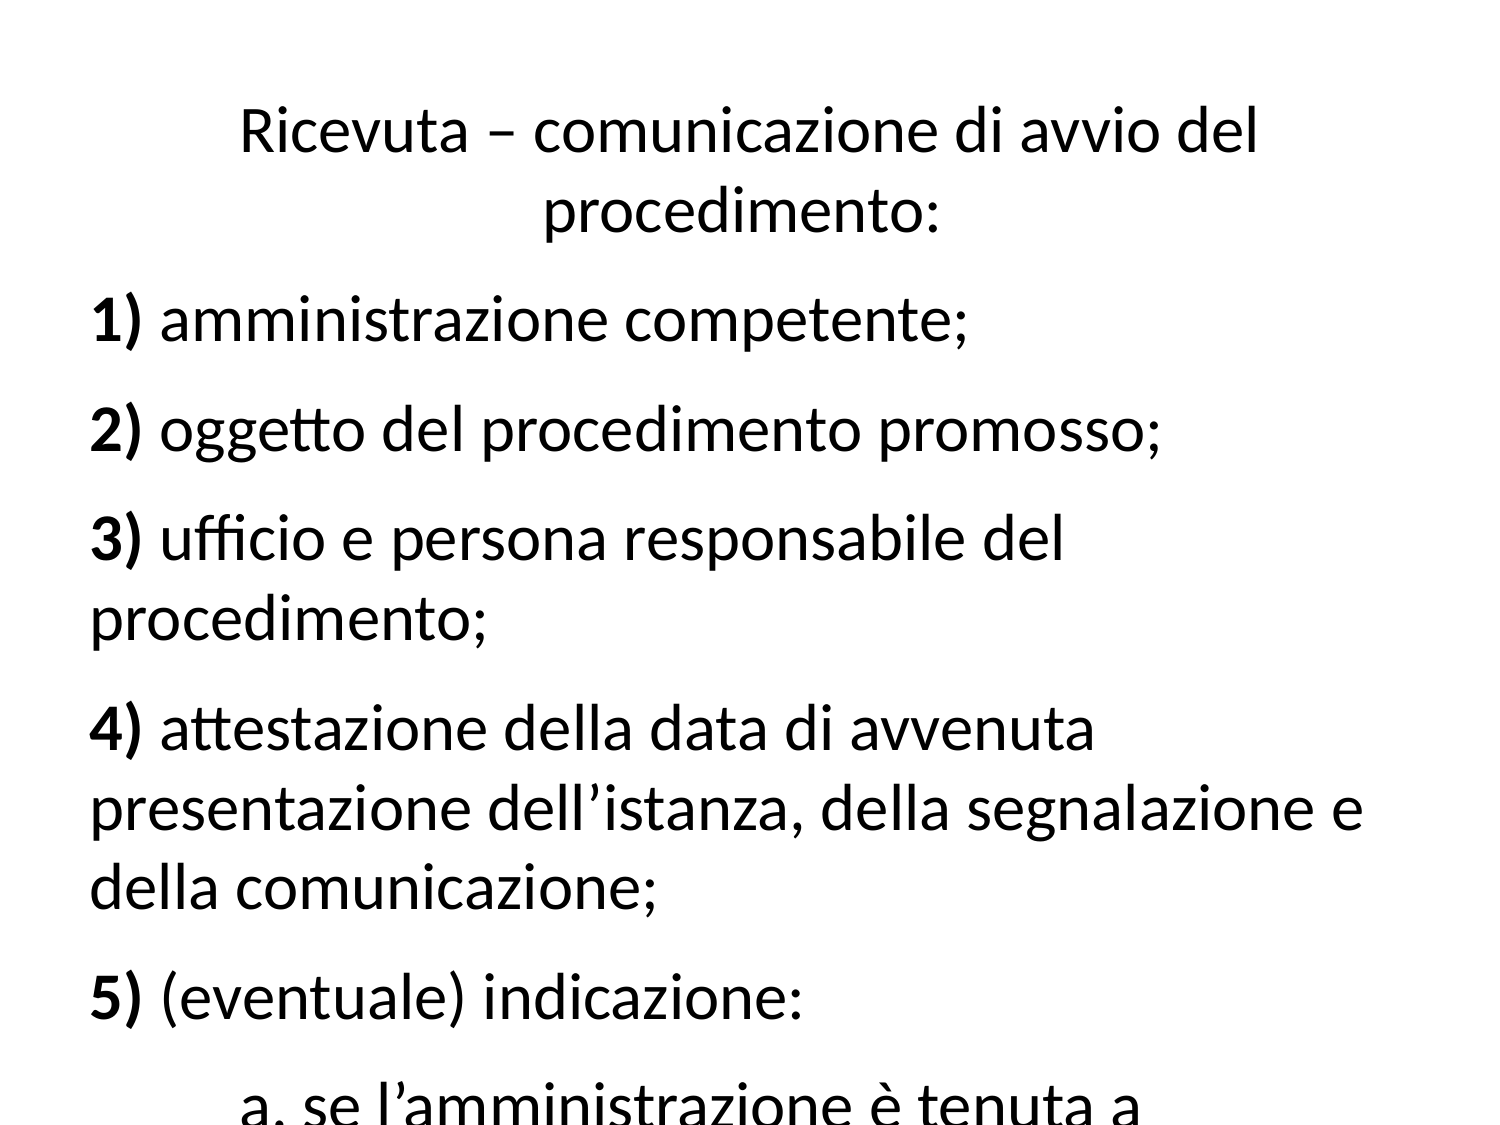

# Ricevuta – comunicazione di avvio del procedimento:
1) amministrazione competente;
2) oggetto del procedimento promosso;
3) ufficio e persona responsabile del procedimento;
4) attestazione della data di avvenuta presentazione dell’istanza, della segnalazione e della comunicazione;
5) (eventuale) indicazione:
 a. se l’amministrazione è tenuta a rispondere e in che termini e i rimedi esperibili in caso di inerzia dell'amministrazione;
 b. se e in che termini il silenzio dell’amministrazione equivale ad accoglimento dell’istanza;
6) ufficio in cui si può prendere visione degli atti;
7) (eventuali) modalità per esercitare in via telematica i diritti di partecipazione di cui all’art. 10 della L. 241/1990 (ex art. 41 D.Lgs. 82/2005)